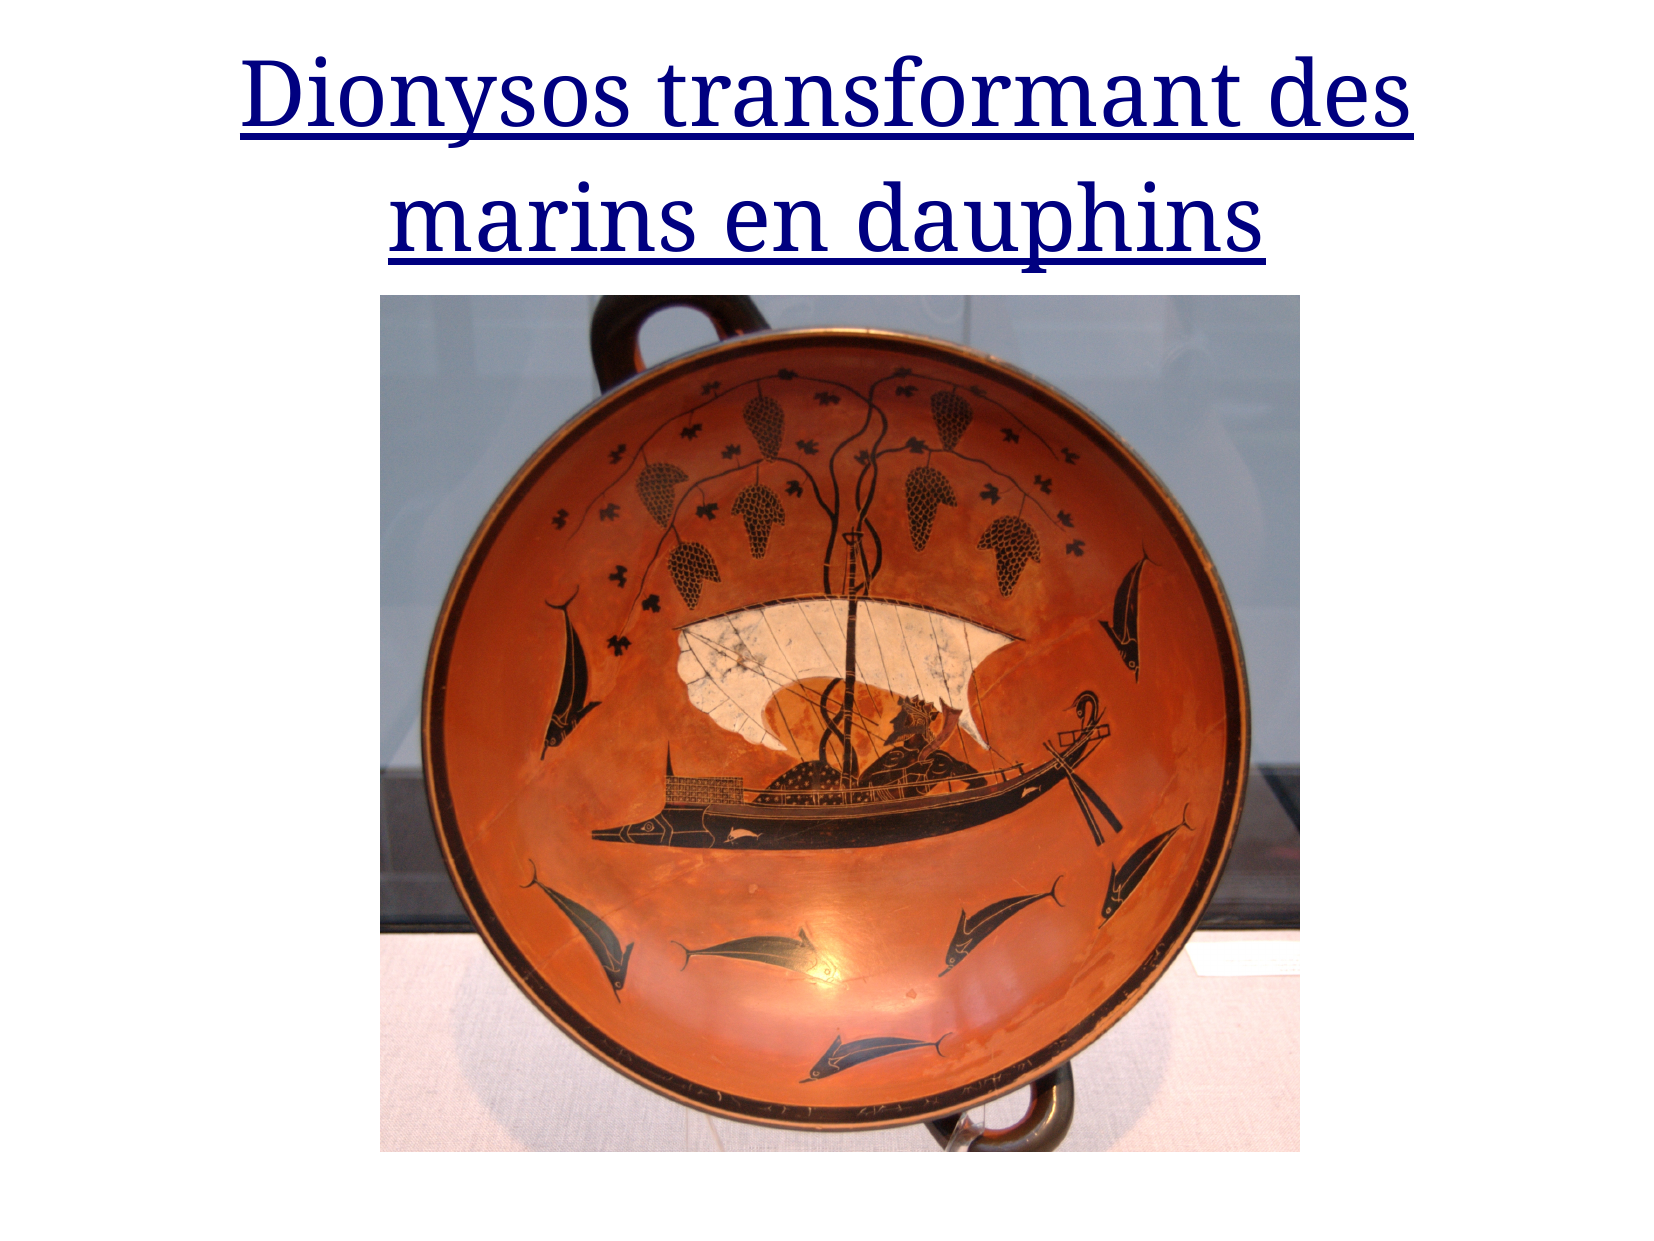

# Dionysos transformant des marins en dauphins